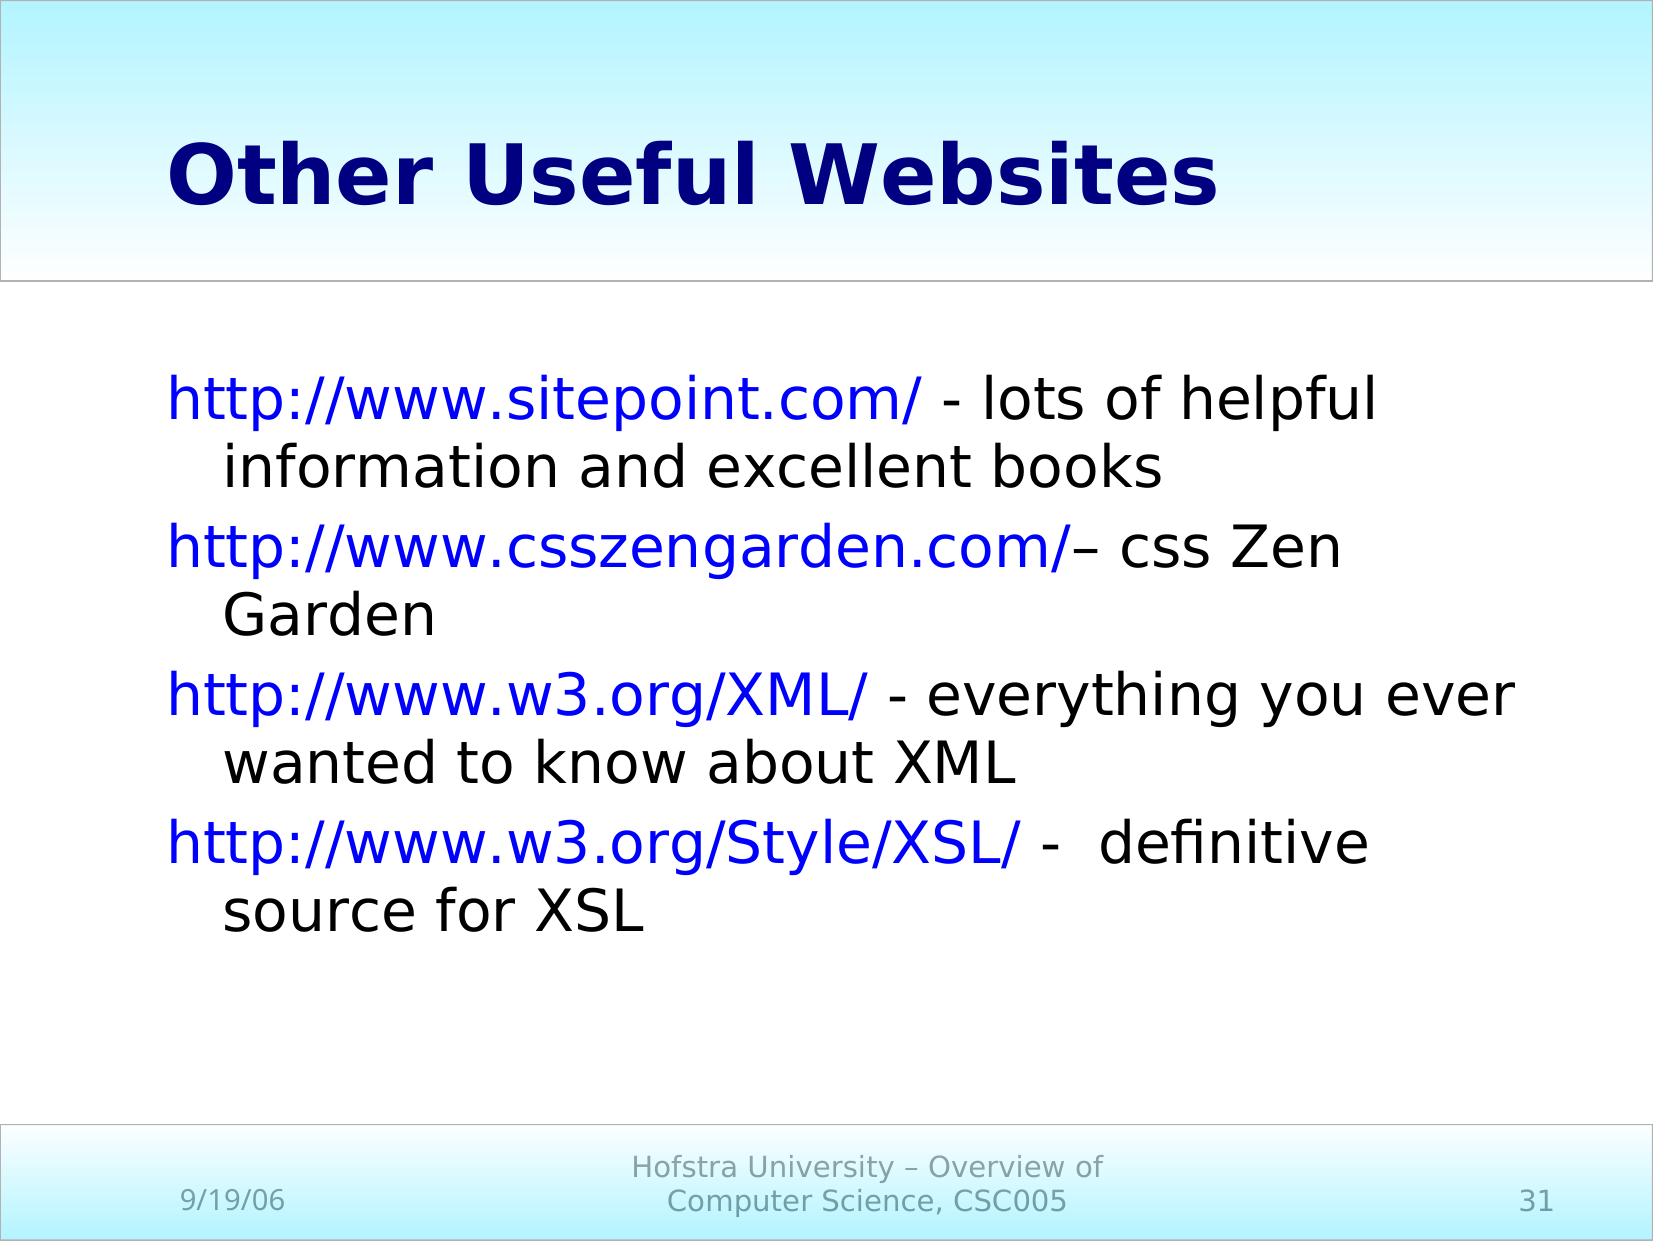

# Other Useful Websites
http://www.sitepoint.com/ - lots of helpful information and excellent books
http://www.csszengarden.com/– css Zen Garden
http://www.w3.org/XML/ - everything you ever wanted to know about XML
http://www.w3.org/Style/XSL/ - definitive source for XSL
9/25/06
31